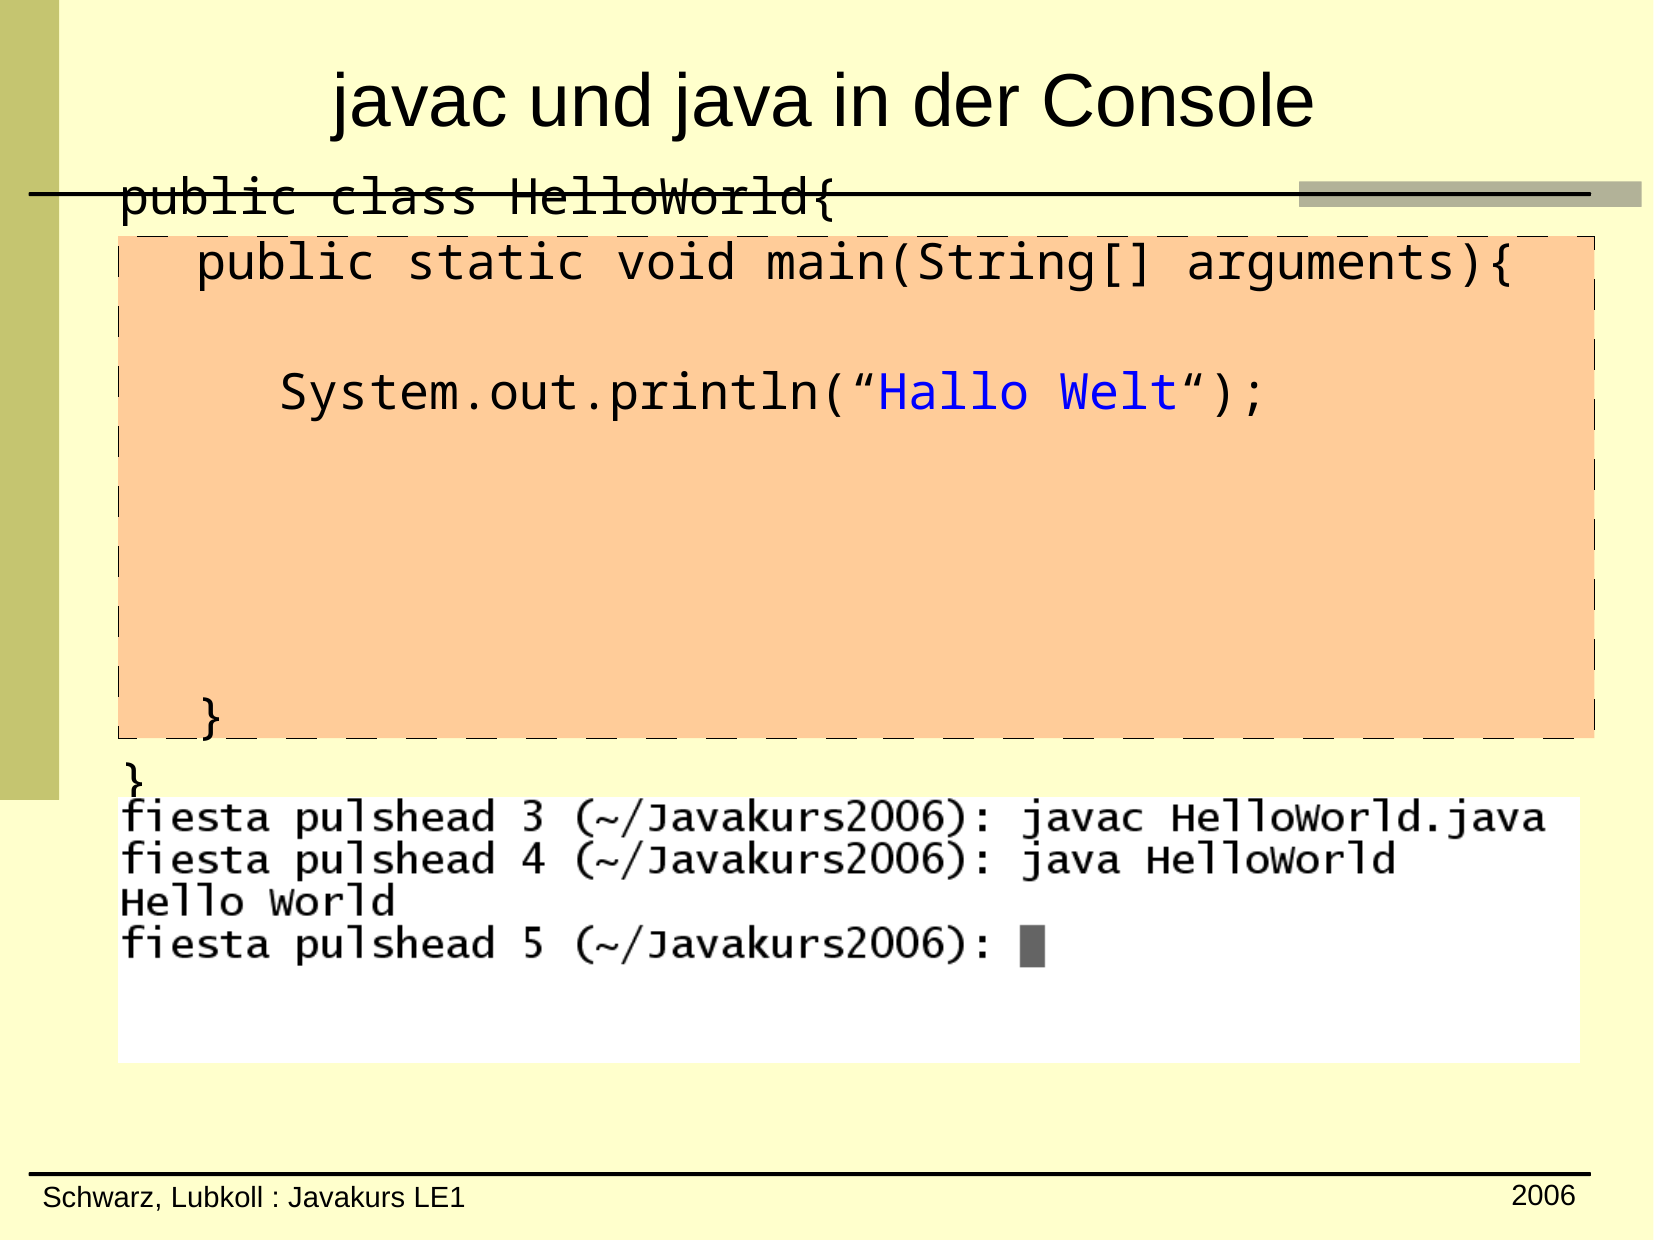

# javac und java in der Console
public class HelloWorld{
public static void main(String[] arguments){
System.out.println(“Hallo Welt“);
}
}